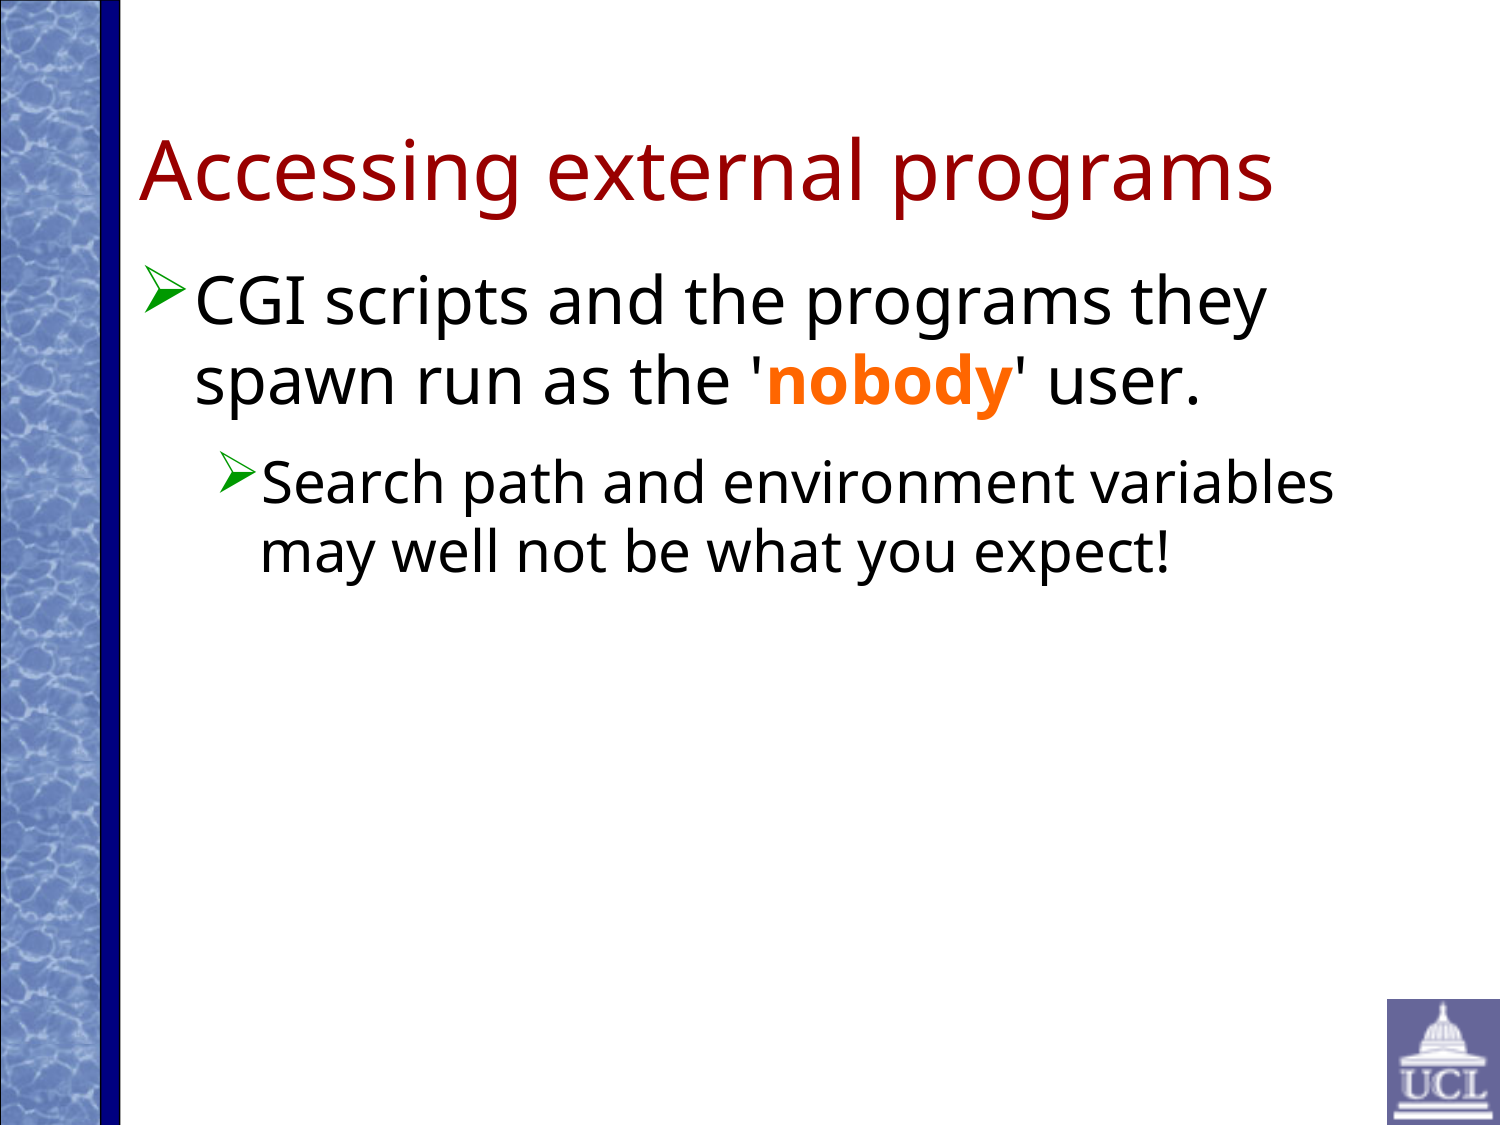

# Accessing external programs
CGI scripts and the programs they spawn run as the 'nobody' user.
Search path and environment variables may well not be what you expect!